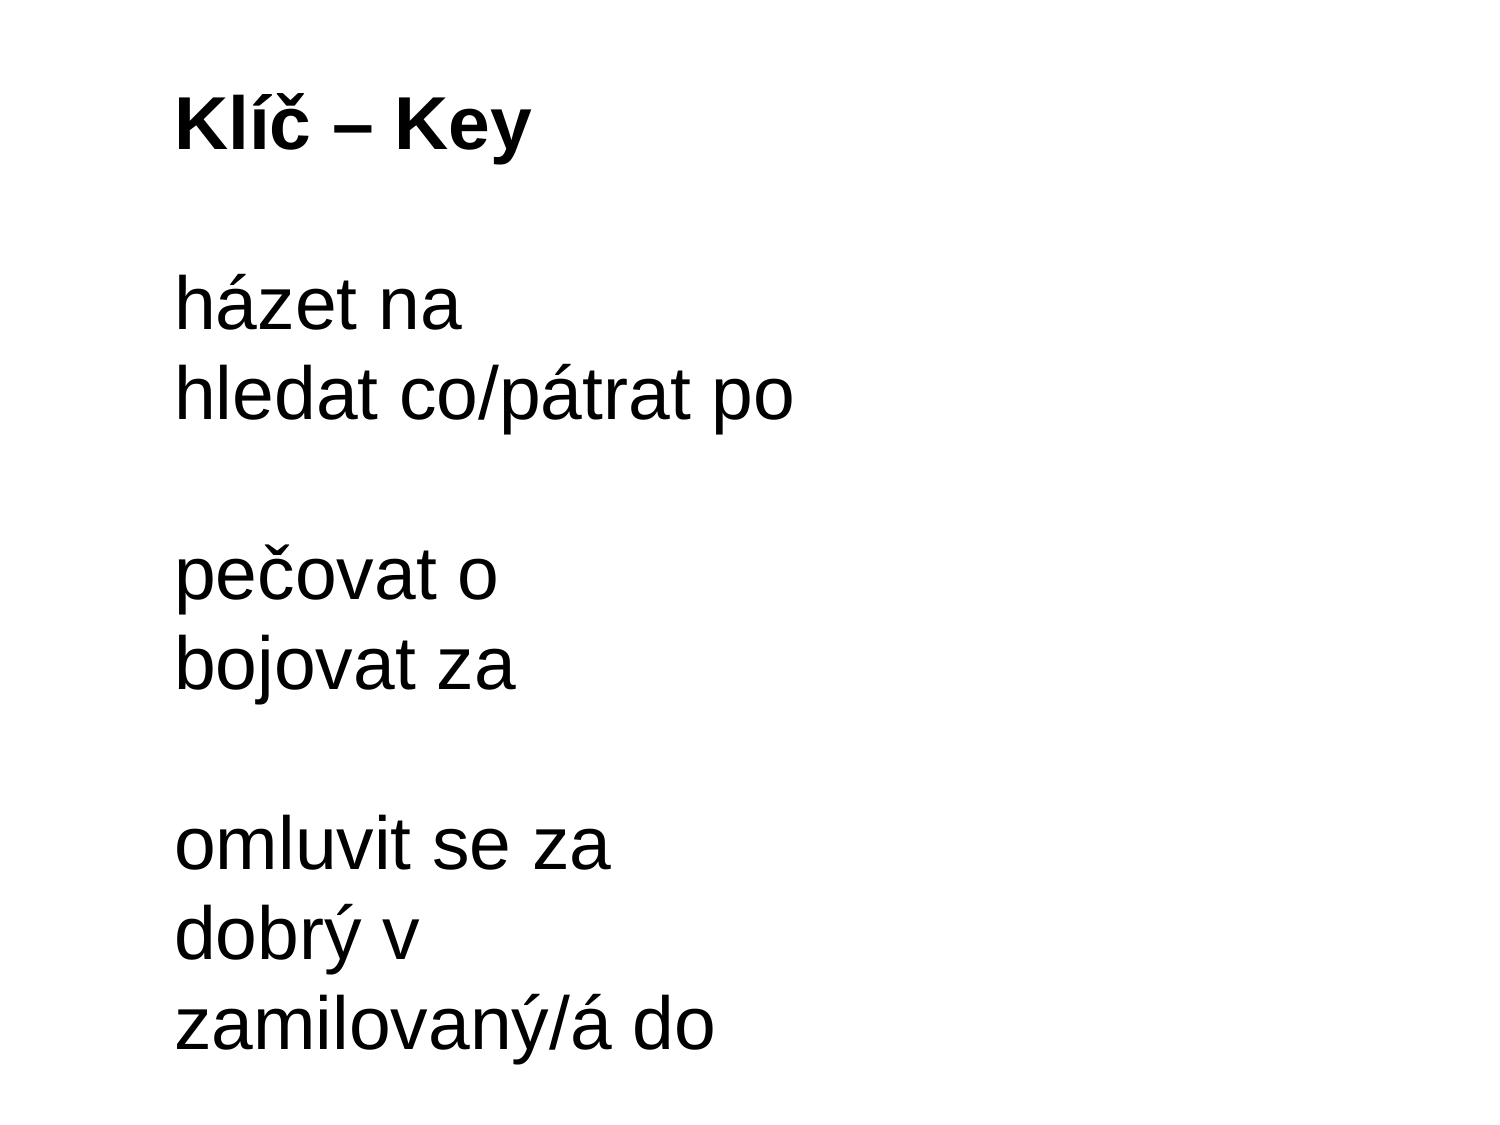

Klíč – Key
házet na
hledat co/pátrat po
pečovat o
bojovat za
omluvit se za
dobrý v
zamilovaný/á do